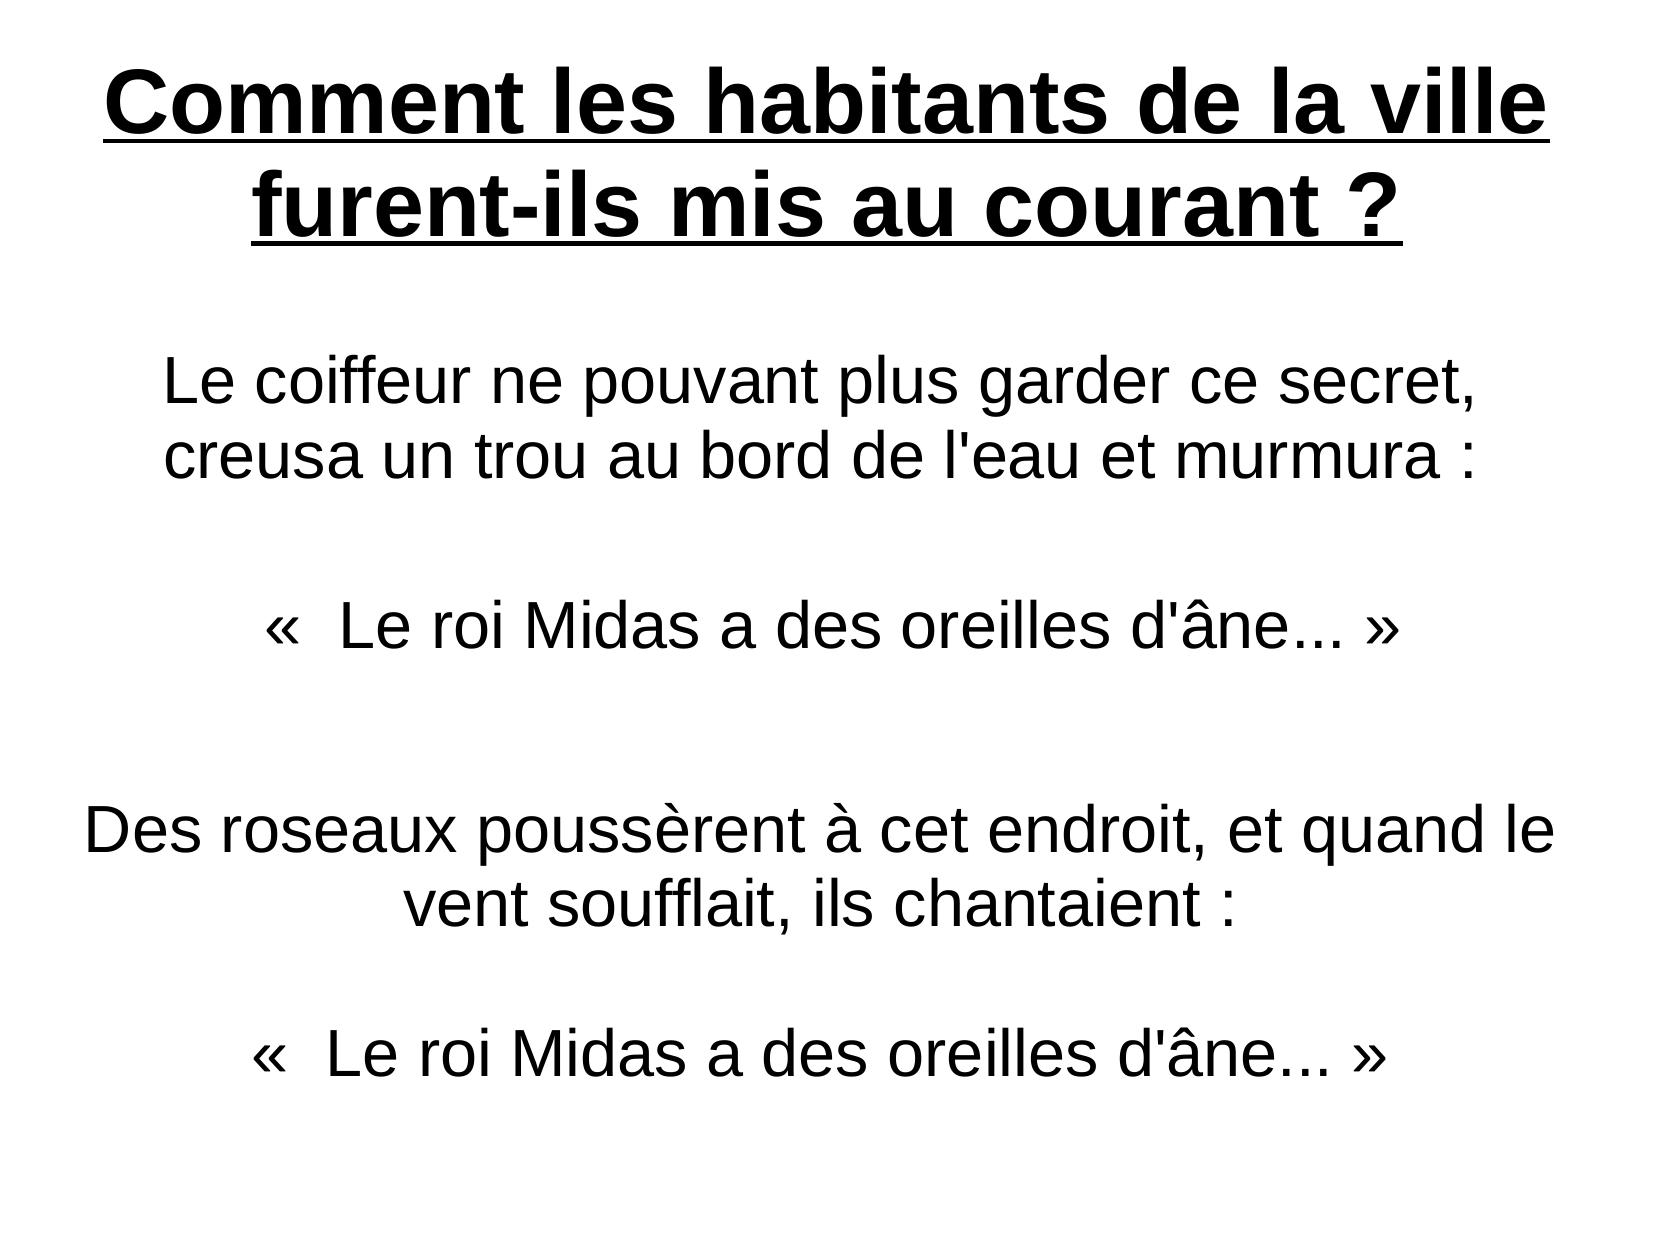

# Comment les habitants de la ville furent-ils mis au courant ?
Le coiffeur ne pouvant plus garder ce secret, creusa un trou au bord de l'eau et murmura :
Des roseaux poussèrent à cet endroit, et quand le vent soufflait, ils chantaient :
«  Le roi Midas a des oreilles d'âne... »
«  Le roi Midas a des oreilles d'âne... »